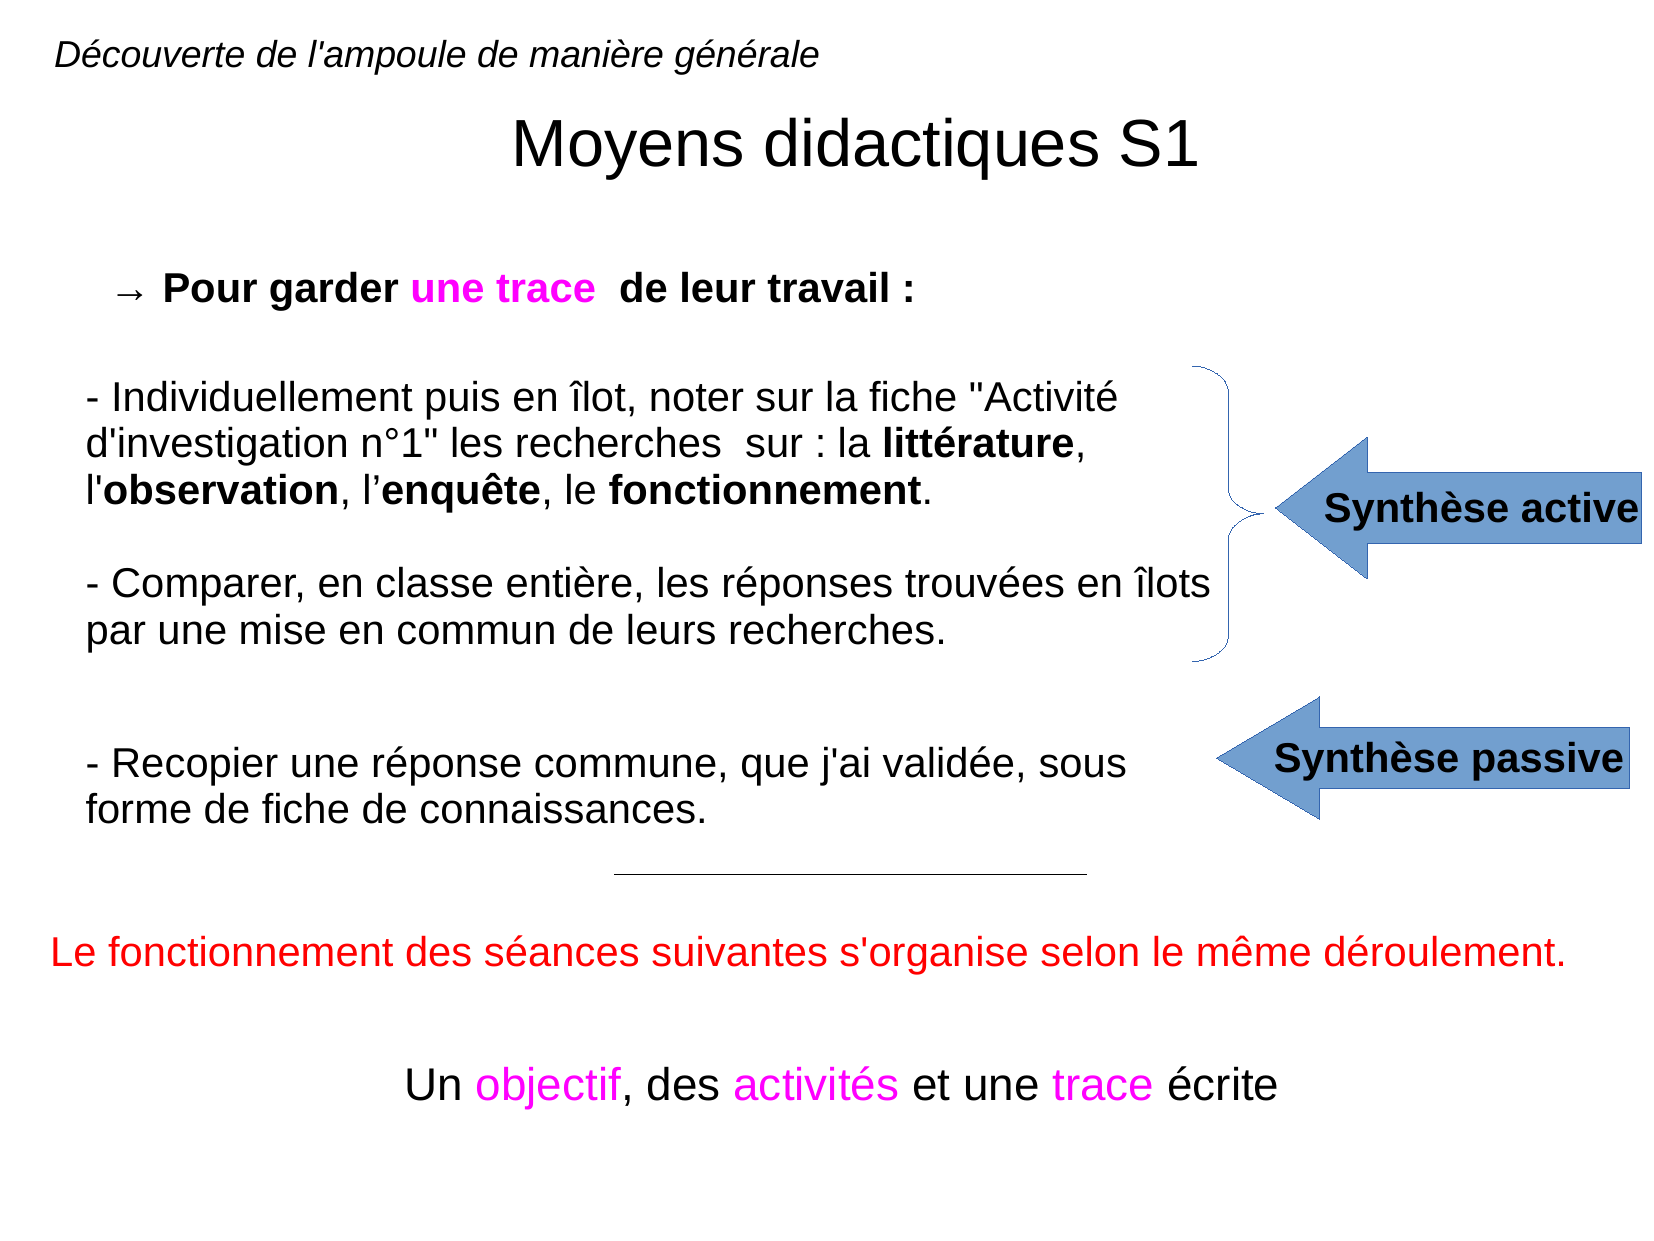

Découverte de l'ampoule de manière générale
# Moyens didactiques S1
→ Pour garder une trace de leur travail :
- Individuellement puis en îlot, noter sur la fiche "Activité d'investigation n°1" les recherches sur : la littérature, l'observation, l’enquête, le fonctionnement.
Synthèse active
- Comparer, en classe entière, les réponses trouvées en îlots par une mise en commun de leurs recherches.
Synthèse passive
- Recopier une réponse commune, que j'ai validée, sous forme de fiche de connaissances.
Le fonctionnement des séances suivantes s'organise selon le même déroulement.
Un objectif, des activités et une trace écrite